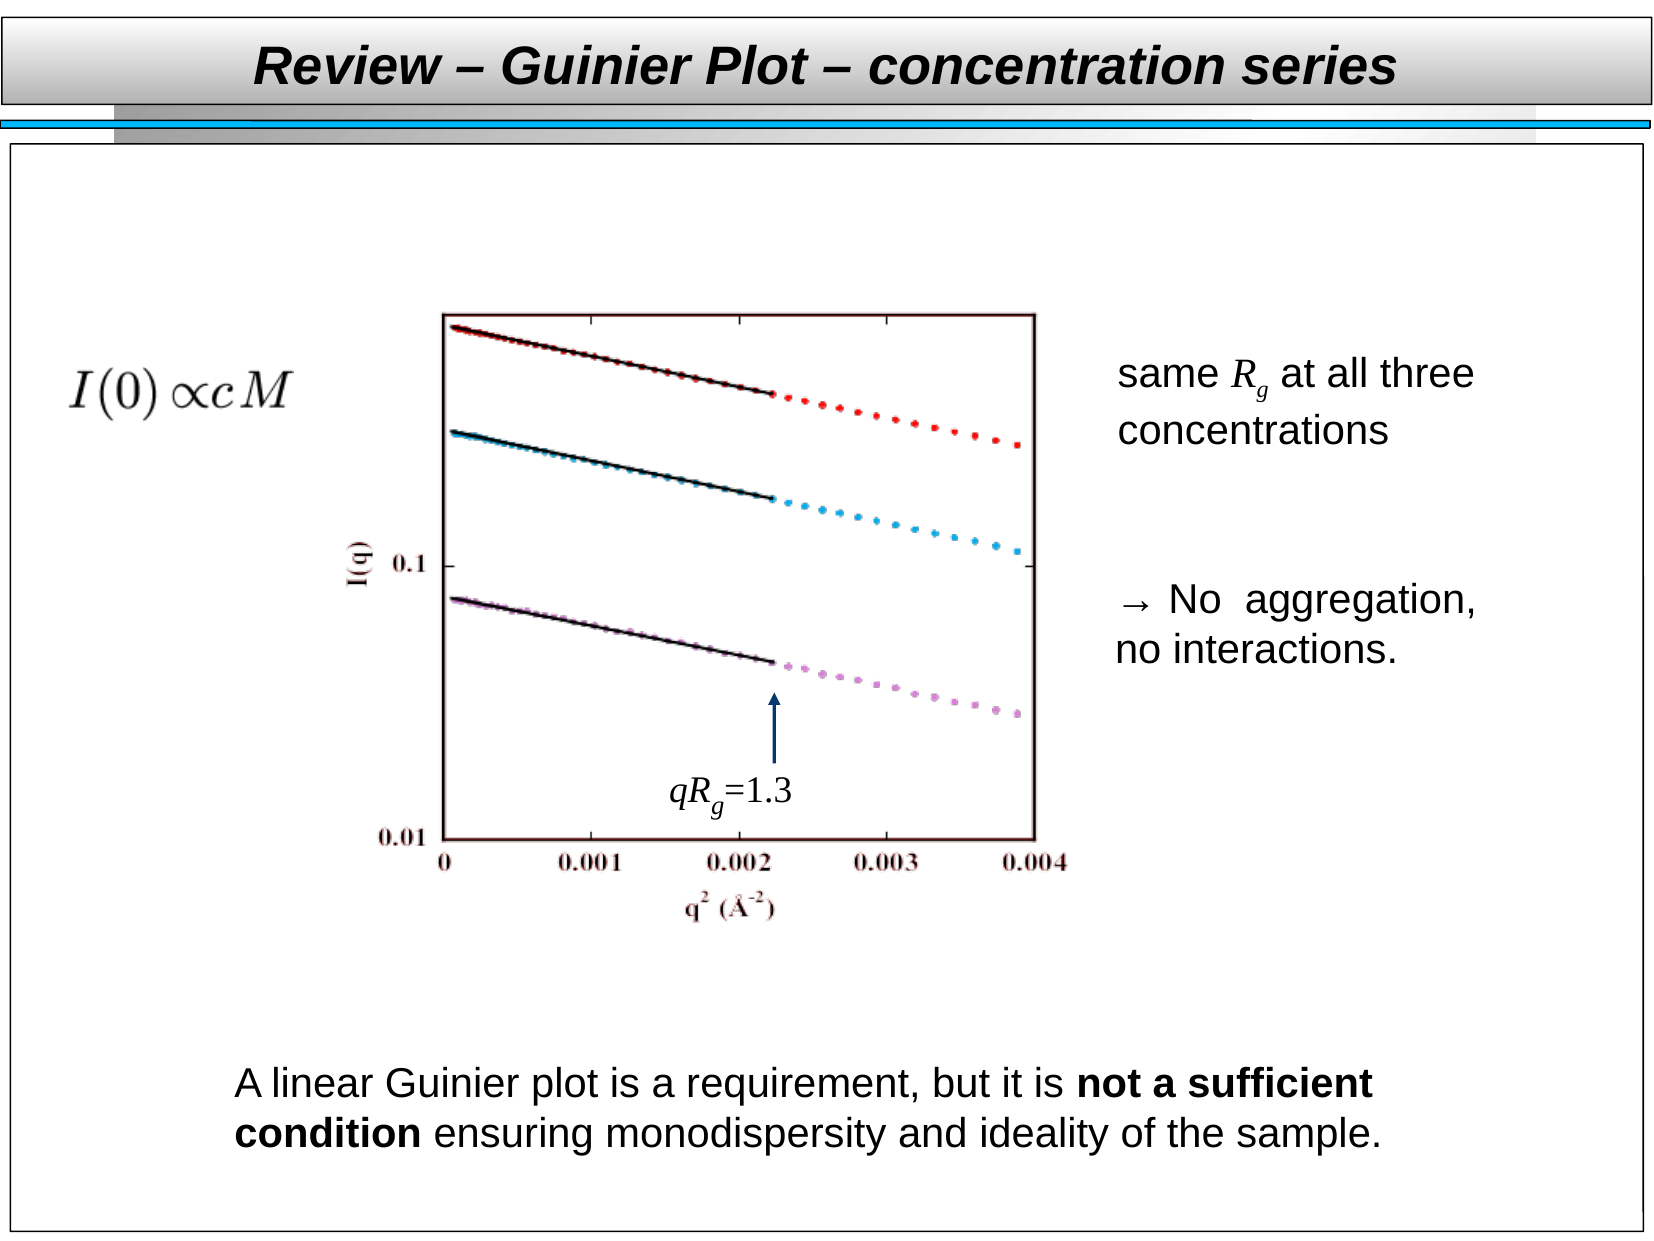

Review – Guinier Plot – concentration series
same Rg at all three concentrations
→ No aggregation, no interactions.
qRg=1.3
A linear Guinier plot is a requirement, but it is not a sufficient condition ensuring monodispersity and ideality of the sample.